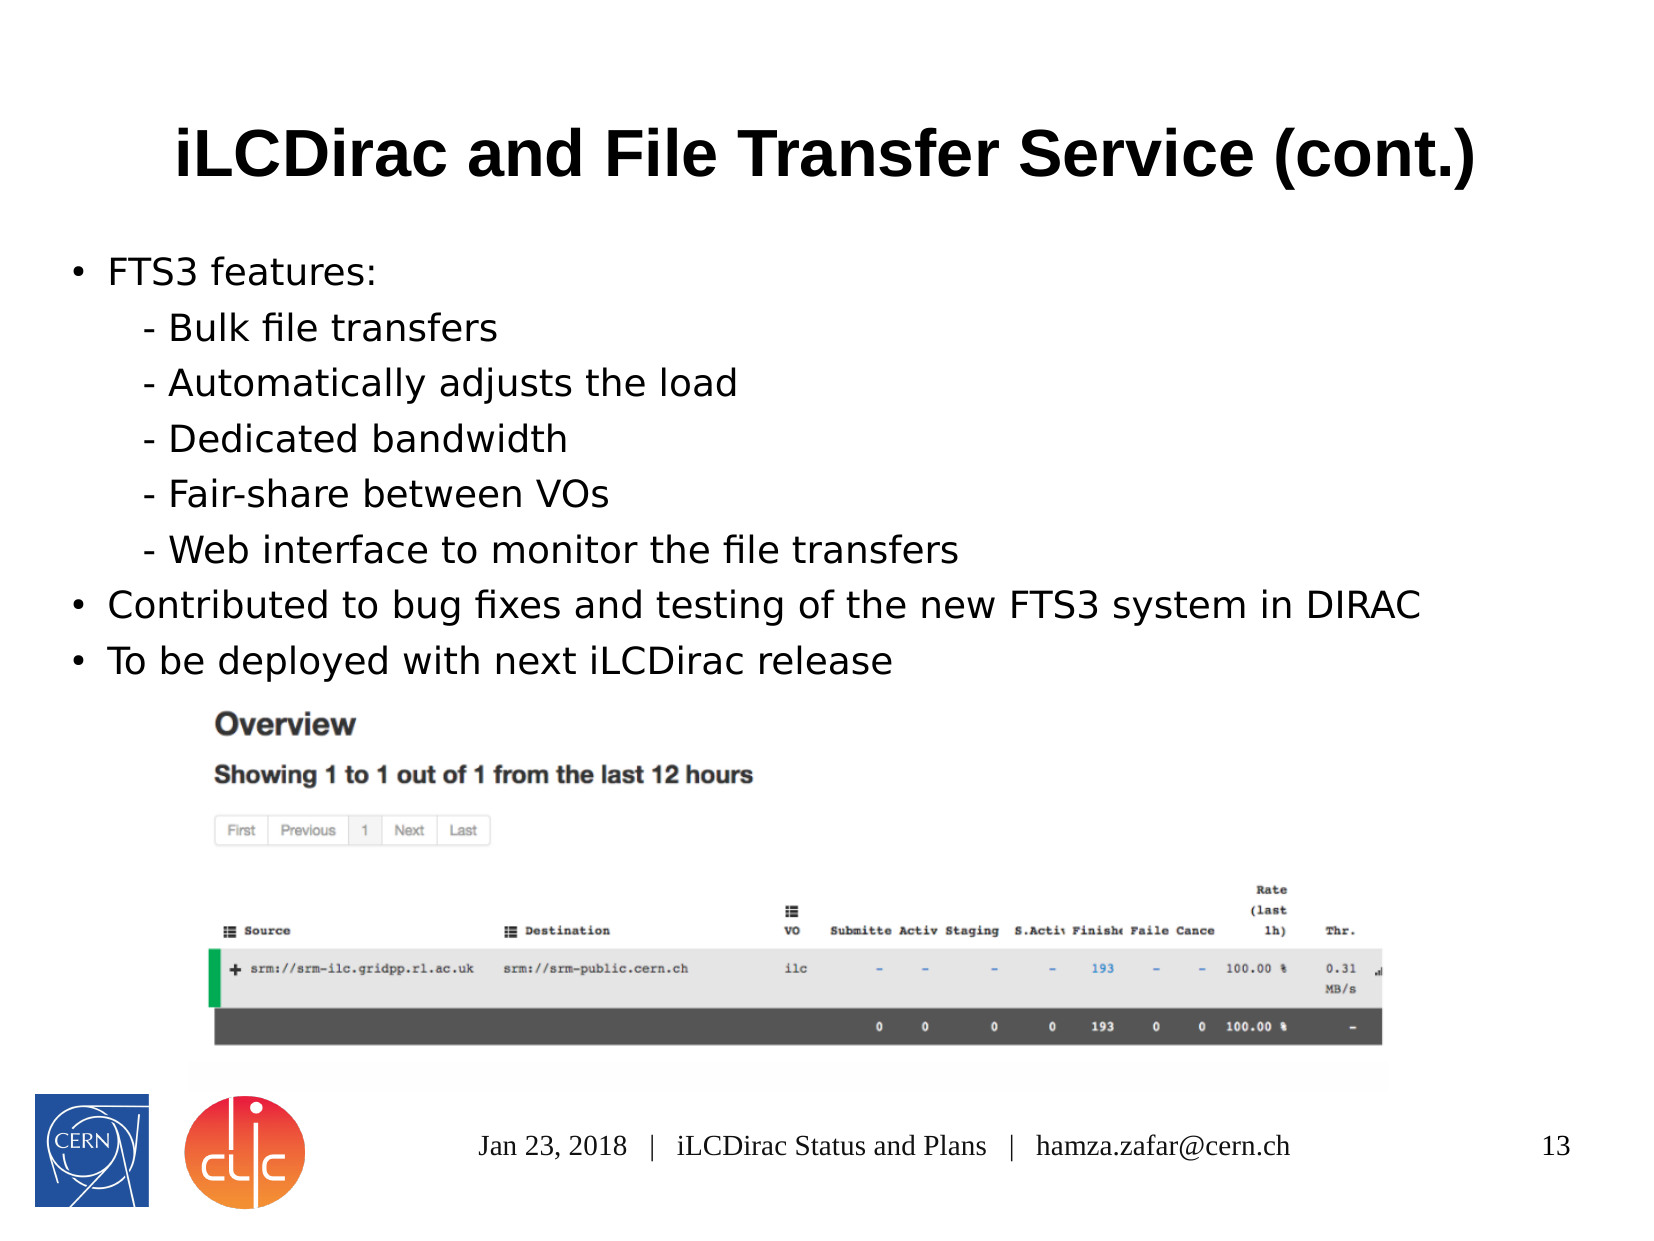

# iLCDirac and File Transfer Service (cont.)
FTS3 features:
- Bulk file transfers
- Automatically adjusts the load
- Dedicated bandwidth
- Fair-share between VOs
- Web interface to monitor the file transfers
Contributed to bug fixes and testing of the new FTS3 system in DIRAC
To be deployed with next iLCDirac release
Jan 23, 2018 | iLCDirac Status and Plans | hamza.zafar@cern.ch
13